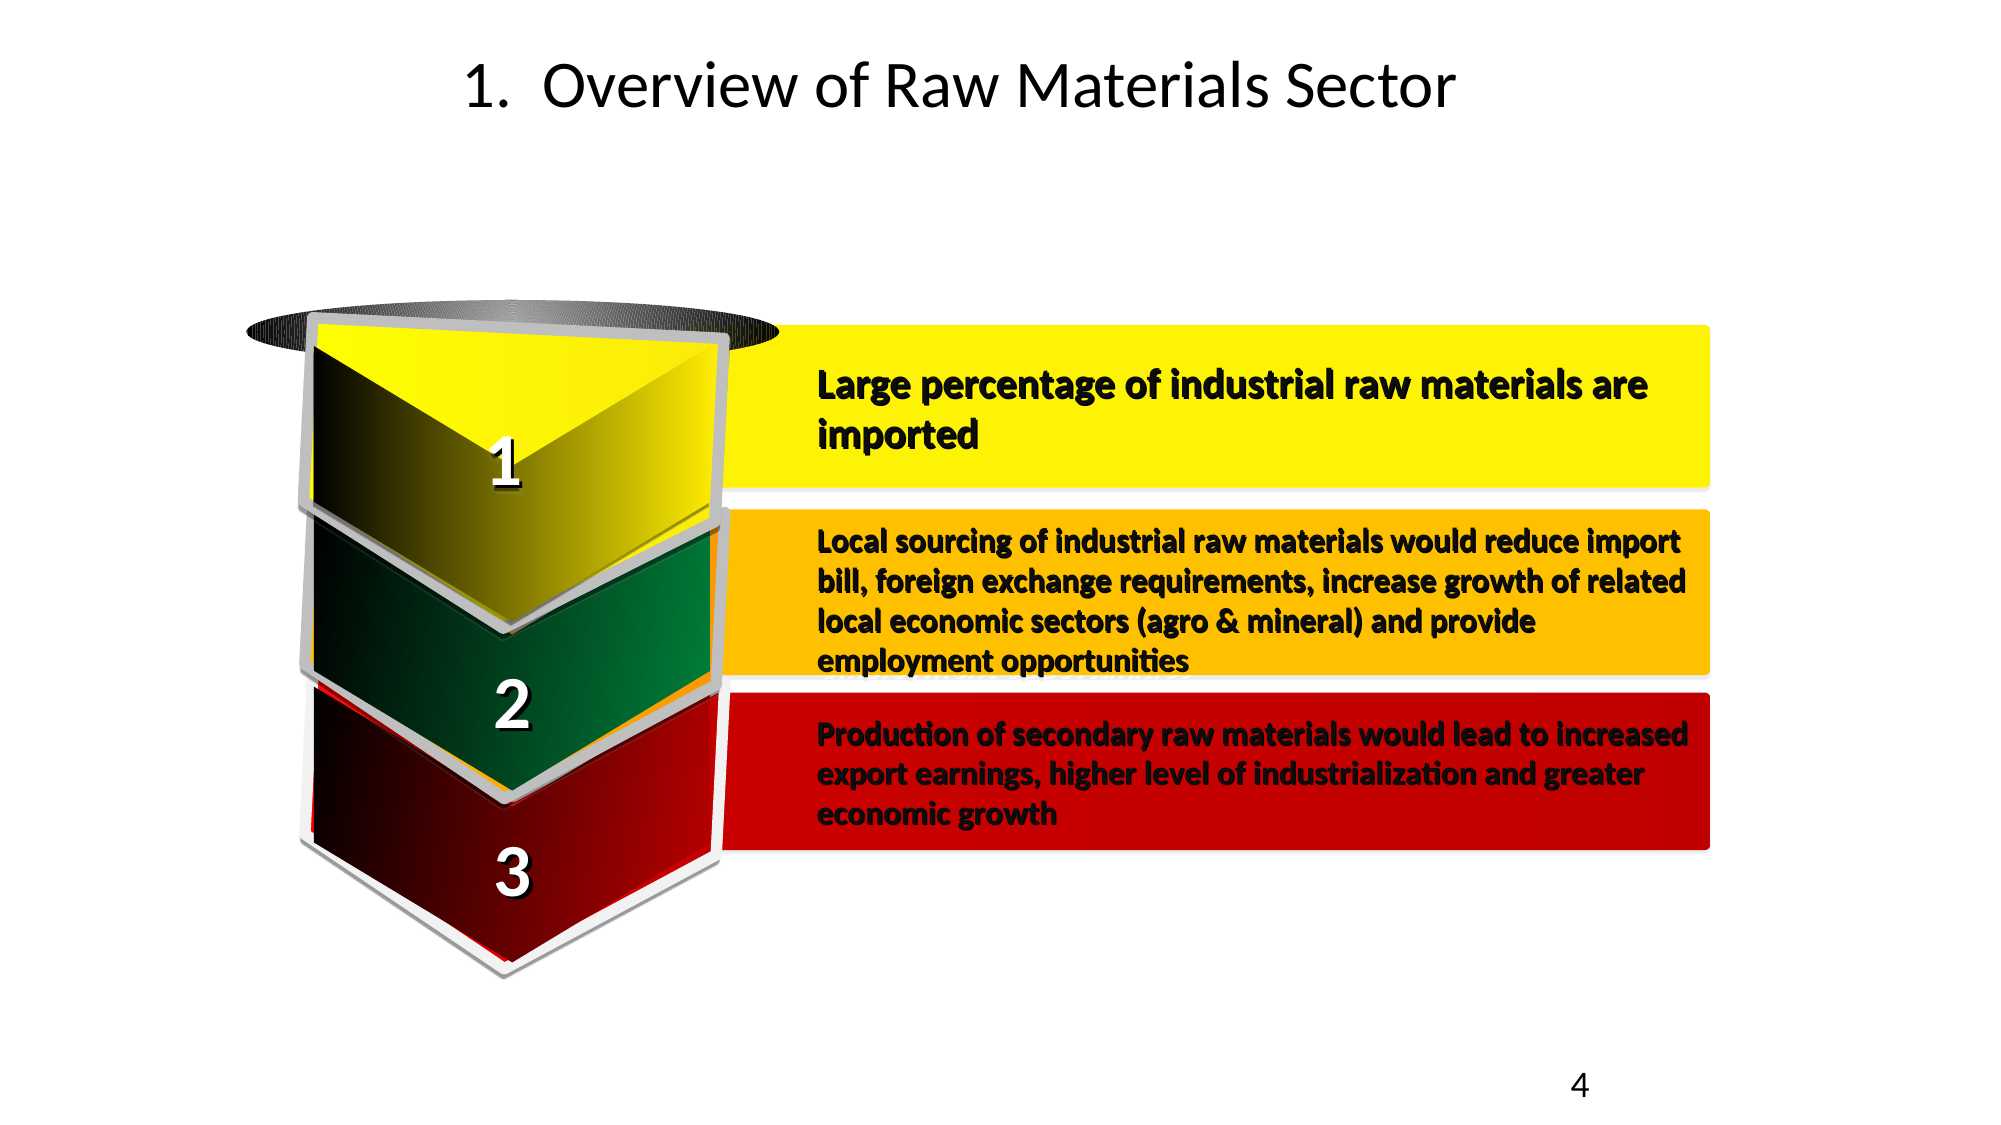

# 1. Overview of Raw Materials Sector
1
2
3
Large percentage of industrial raw materials are imported
Local sourcing of industrial raw materials would reduce import bill, foreign exchange requirements, increase growth of related local economic sectors (agro & mineral) and provide employment opportunities
Production of secondary raw materials would lead to increased export earnings, higher level of industrialization and greater economic growth